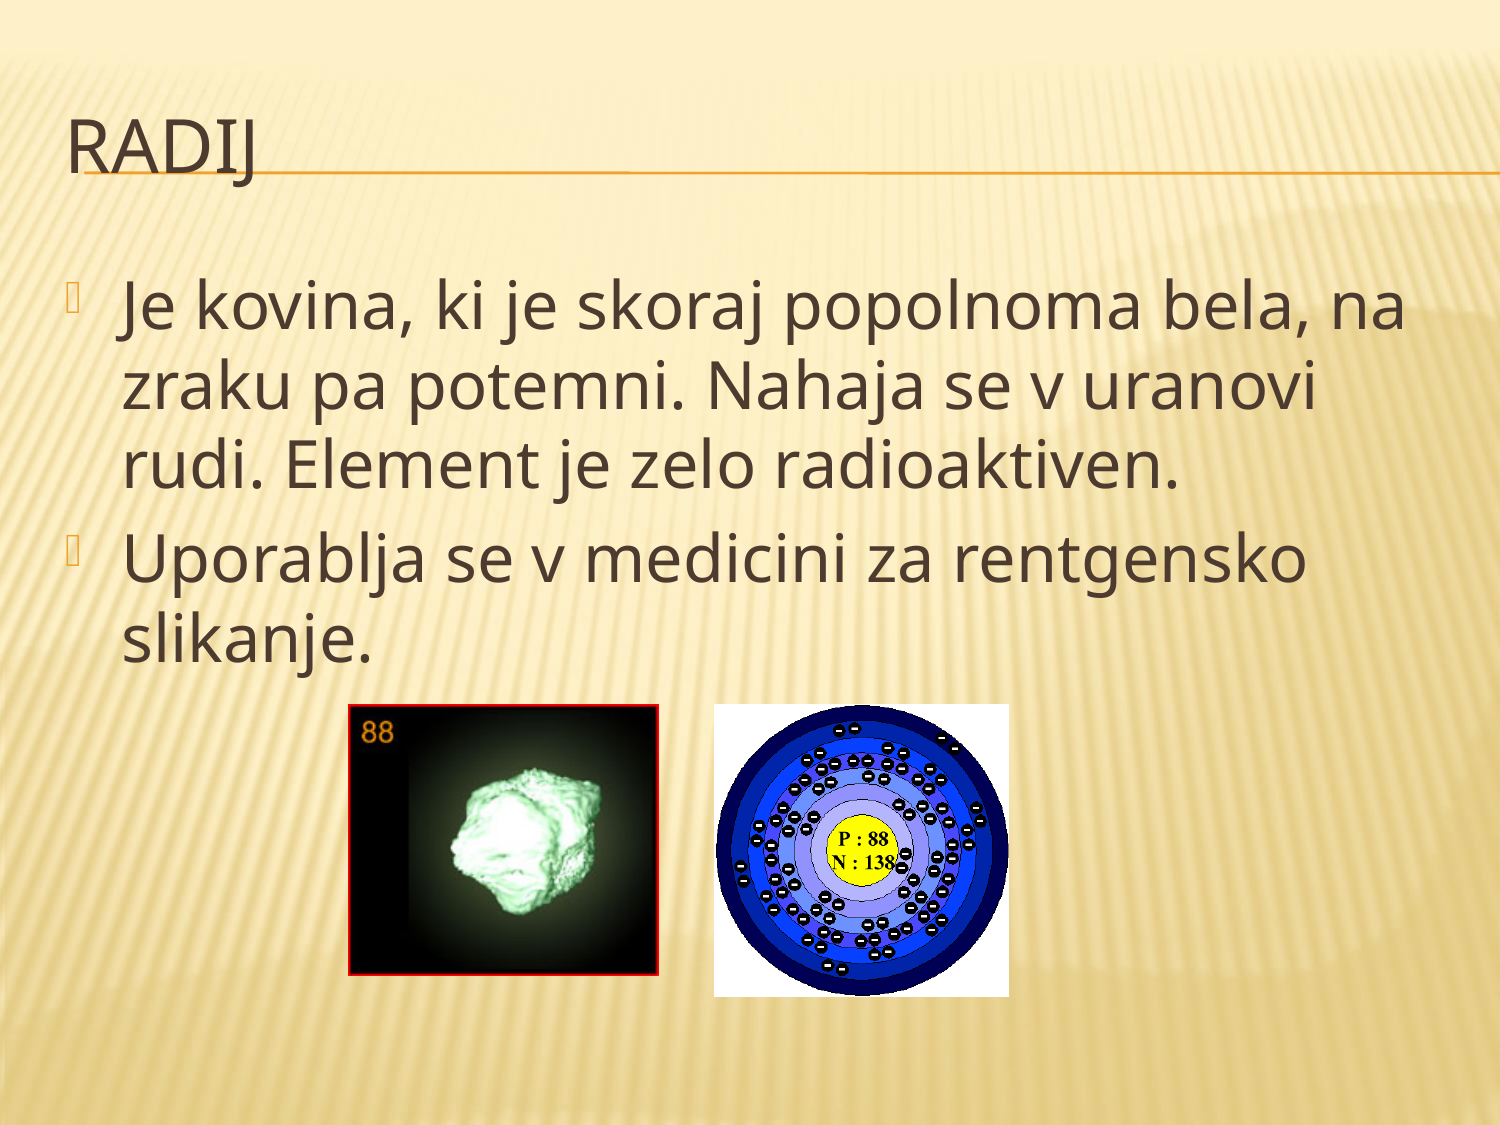

# RADIJ
Je kovina, ki je skoraj popolnoma bela, na zraku pa potemni. Nahaja se v uranovi rudi. Element je zelo radioaktiven.
Uporablja se v medicini za rentgensko slikanje.